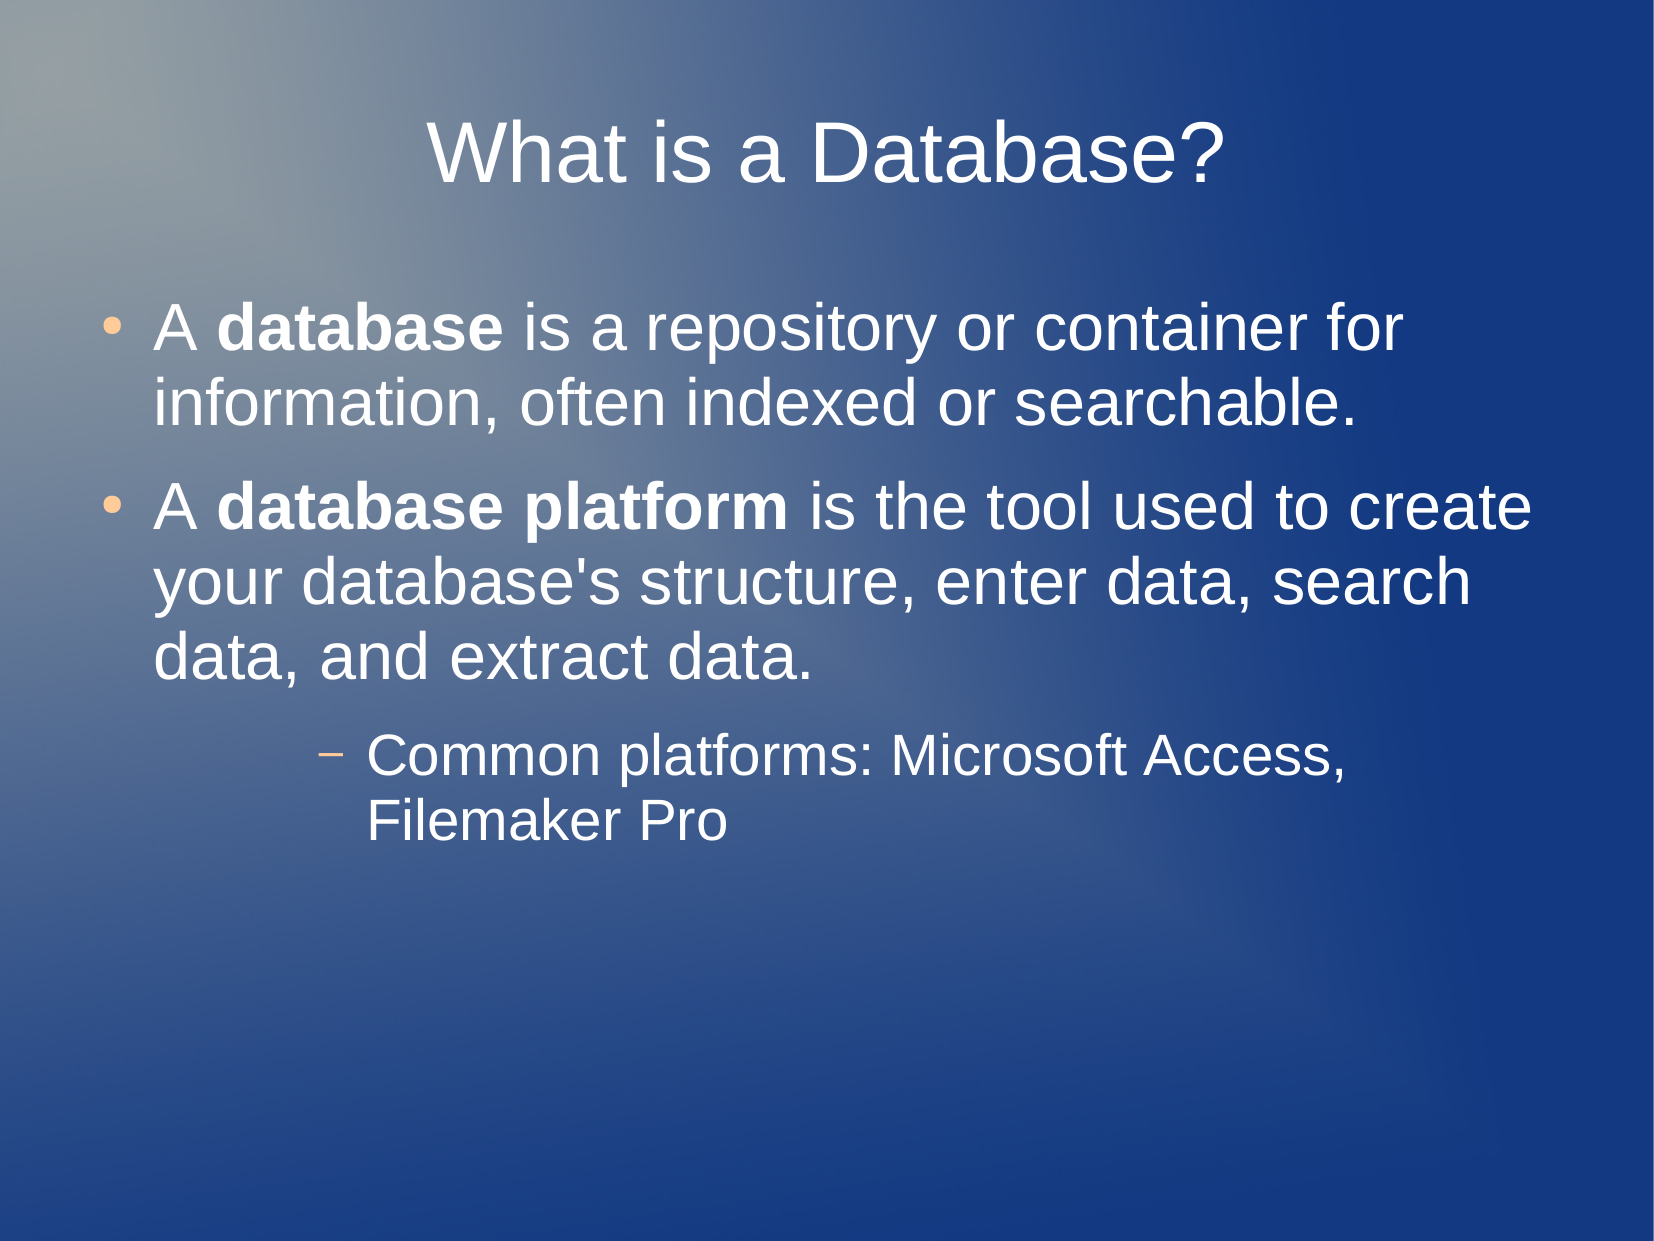

# What is a Database?
A database is a repository or container for information, often indexed or searchable.
A database platform is the tool used to create your database's structure, enter data, search data, and extract data.
Common platforms: Microsoft Access, Filemaker Pro